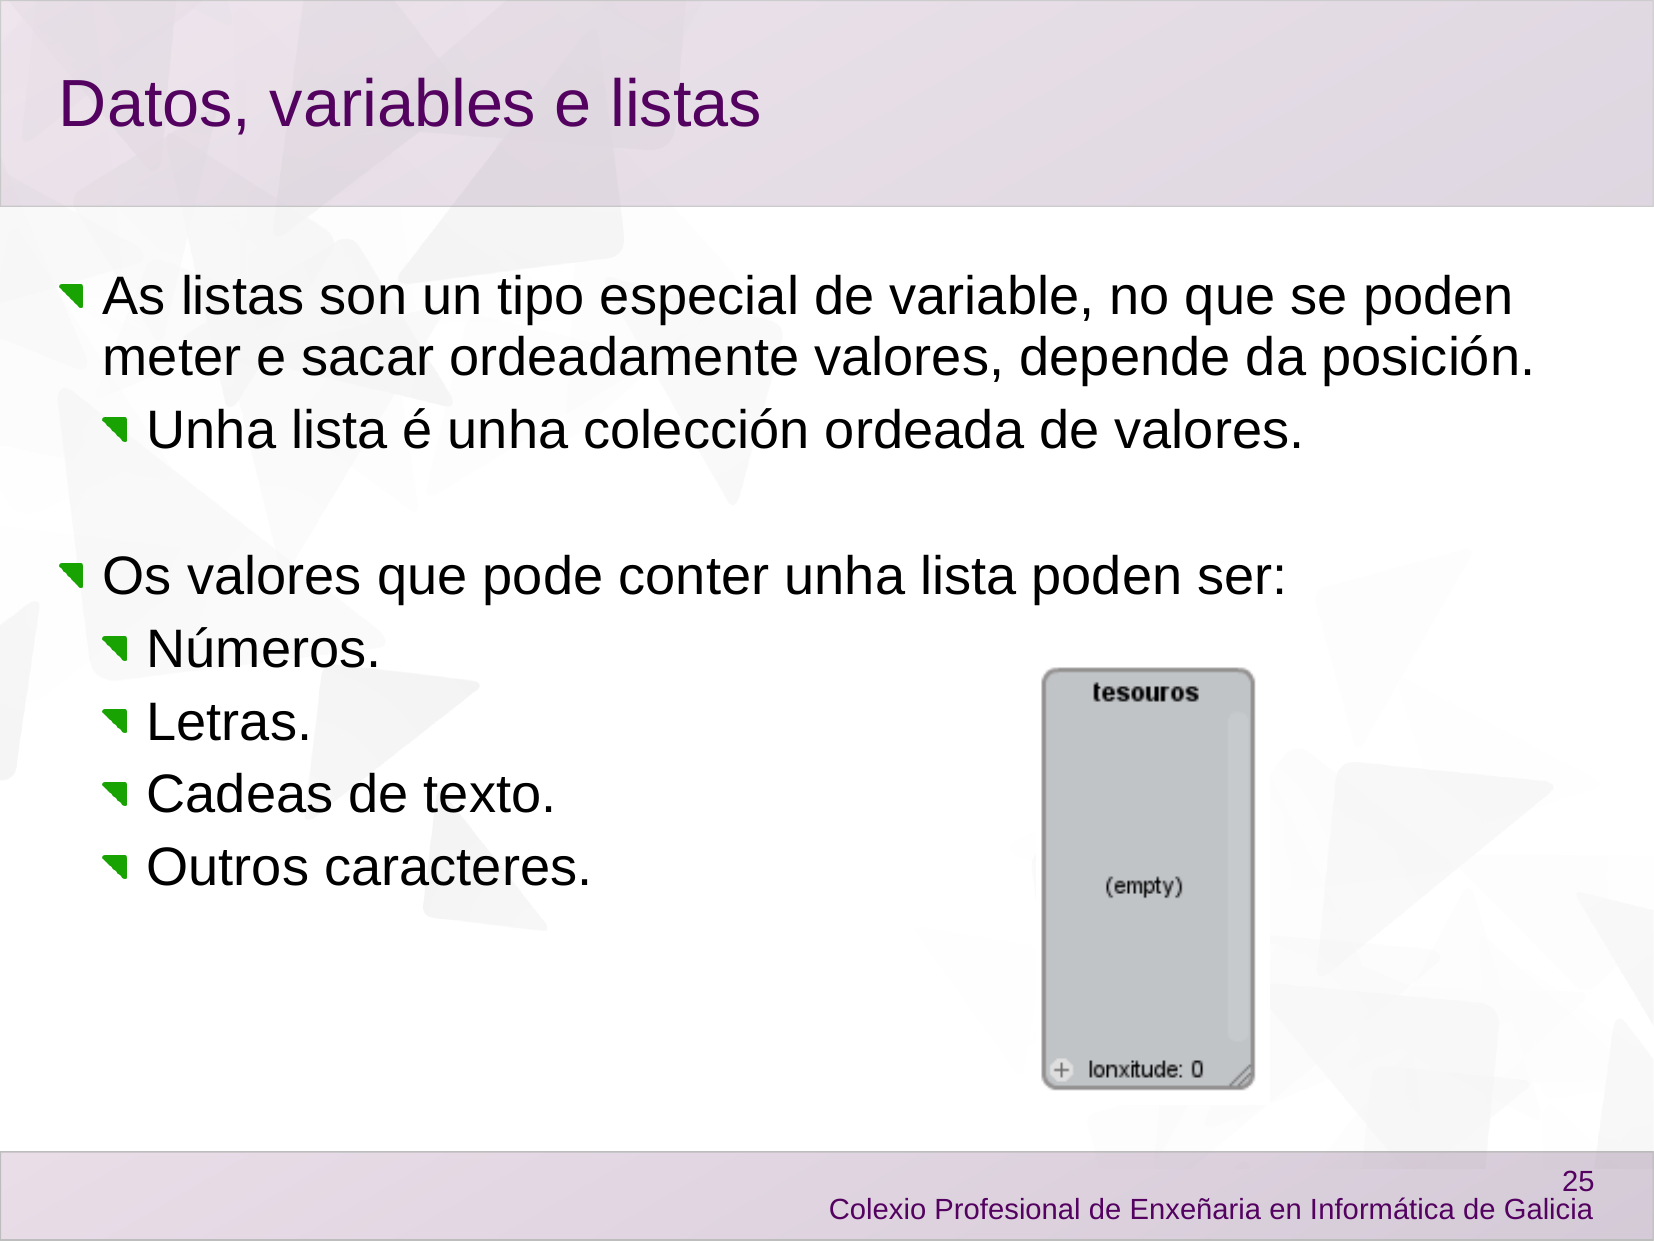

# Datos, variables e listas
As listas son un tipo especial de variable, no que se poden meter e sacar ordeadamente valores, depende da posición.
Unha lista é unha colección ordeada de valores.
Os valores que pode conter unha lista poden ser:
Números.
Letras.
Cadeas de texto.
Outros caracteres.
25
Colexio Profesional de Enxeñaria en Informática de Galicia